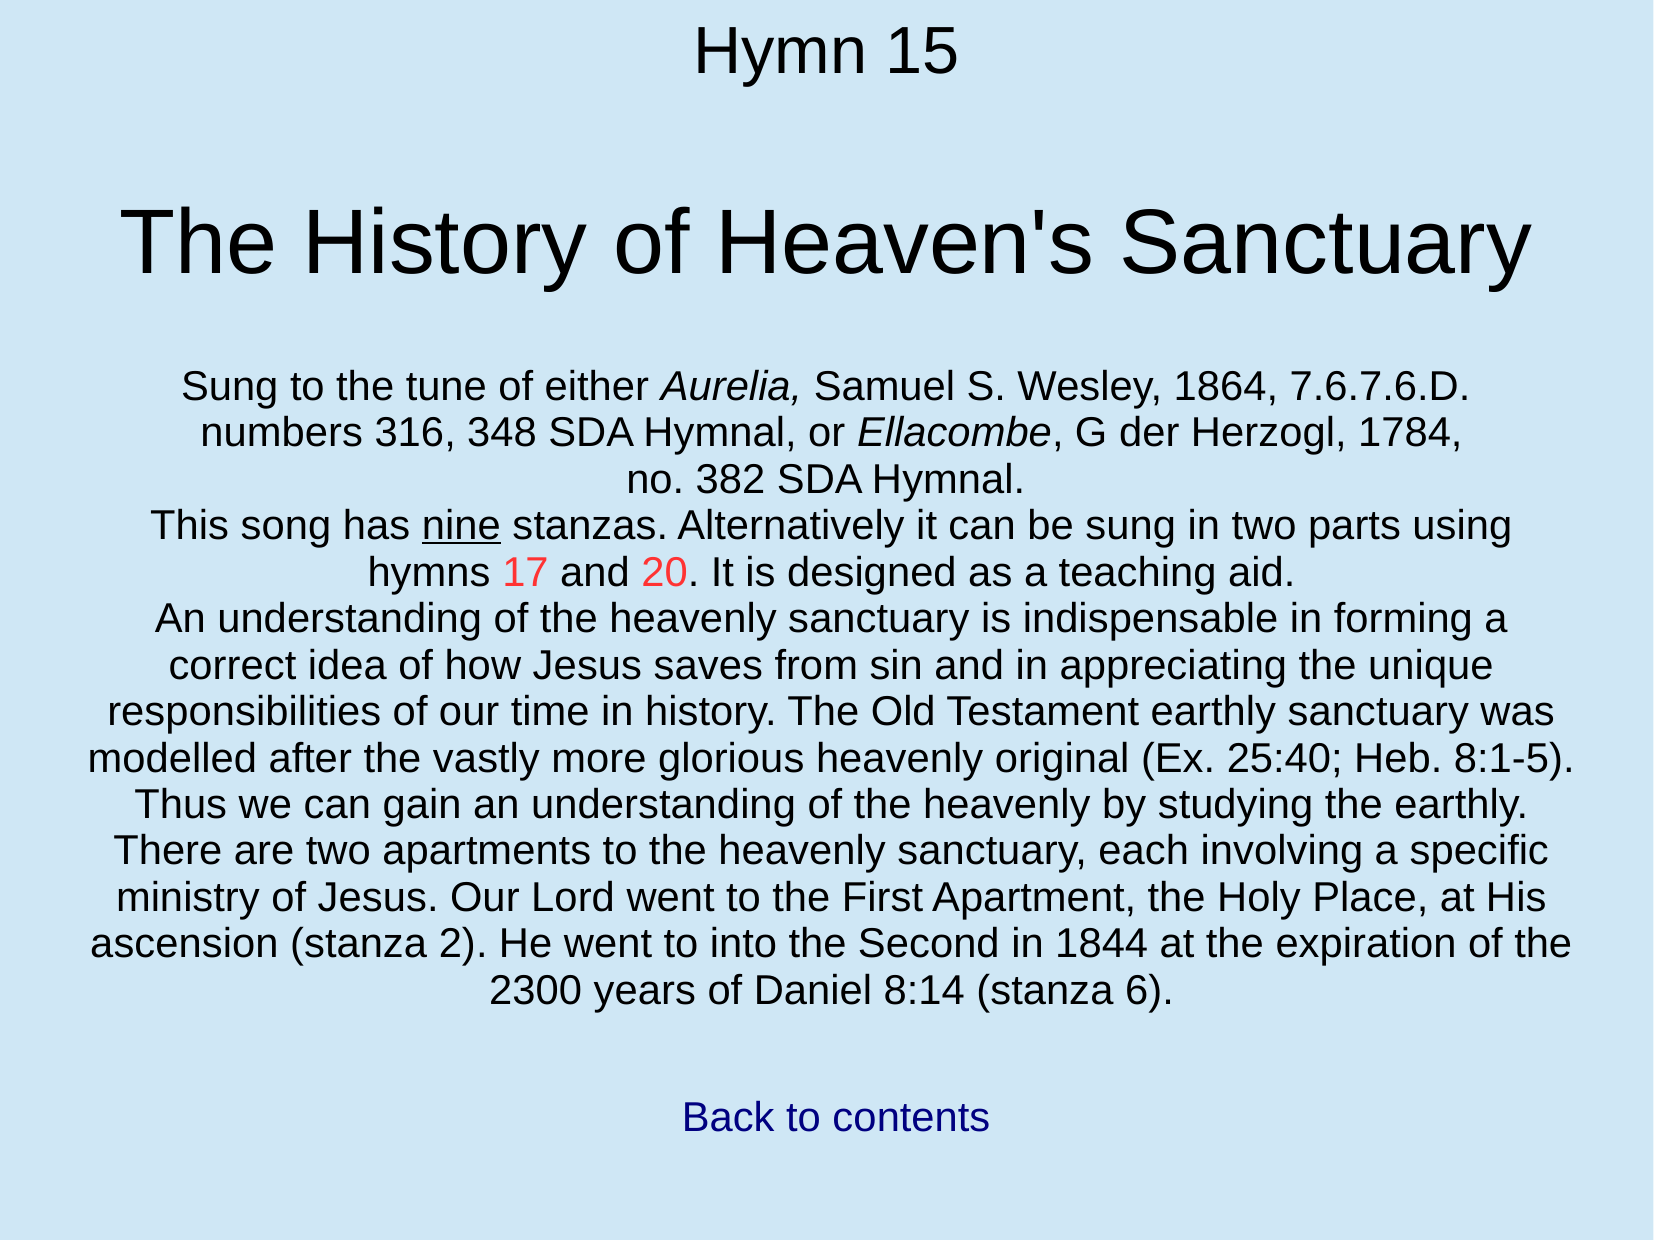

# Hymn 15 The History of Heaven's Sanctuary
Sung to the tune of either Aurelia, Samuel S. Wesley, 1864, 7.6.7.6.D.
numbers 316, 348 SDA Hymnal, or Ellacombe, G der Herzogl, 1784,
no. 382 SDA Hymnal.
This song has nine stanzas. Alternatively it can be sung in two parts using hymns 17 and 20. It is designed as a teaching aid.
An understanding of the heavenly sanctuary is indispensable in forming a correct idea of how Jesus saves from sin and in appreciating the unique responsibilities of our time in history. The Old Testament earthly sanctuary was modelled after the vastly more glorious heavenly original (Ex. 25:40; Heb. 8:1-5). Thus we can gain an understanding of the heavenly by studying the earthly. There are two apartments to the heavenly sanctuary, each involving a specific ministry of Jesus. Our Lord went to the First Apartment, the Holy Place, at His ascension (stanza 2). He went to into the Second in 1844 at the expiration of the 2300 years of Daniel 8:14 (stanza 6).
 Back to contents